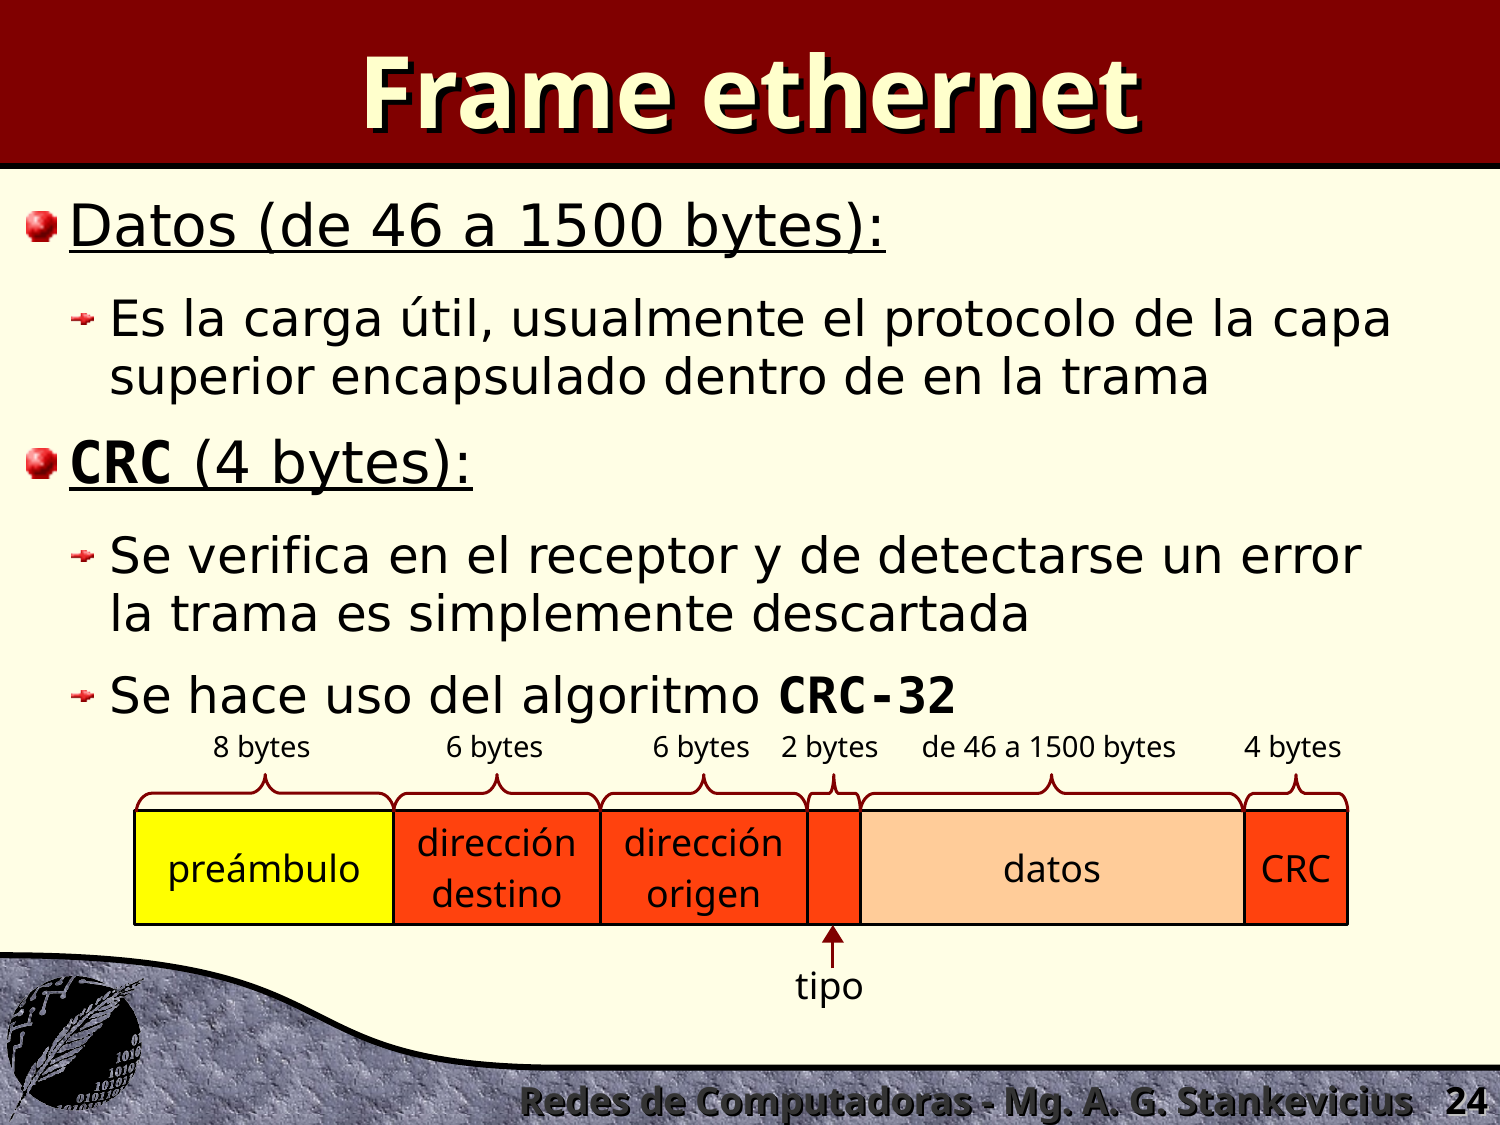

# Frame ethernet
Datos (de 46 a 1500 bytes):
Es la carga útil, usualmente el protocolo de la capa superior encapsulado dentro de en la trama
CRC (4 bytes):
Se verifica en el receptor y de detectarse un error
la trama es simplemente descartada
Se hace uso del algoritmo CRC-32
8 bytes
6 bytes
6 bytes
2 bytes
de 46 a 1500 bytes
4 bytes
dirección
destino
dirección
origen
preámbulo
datos
CRC
tipo
24